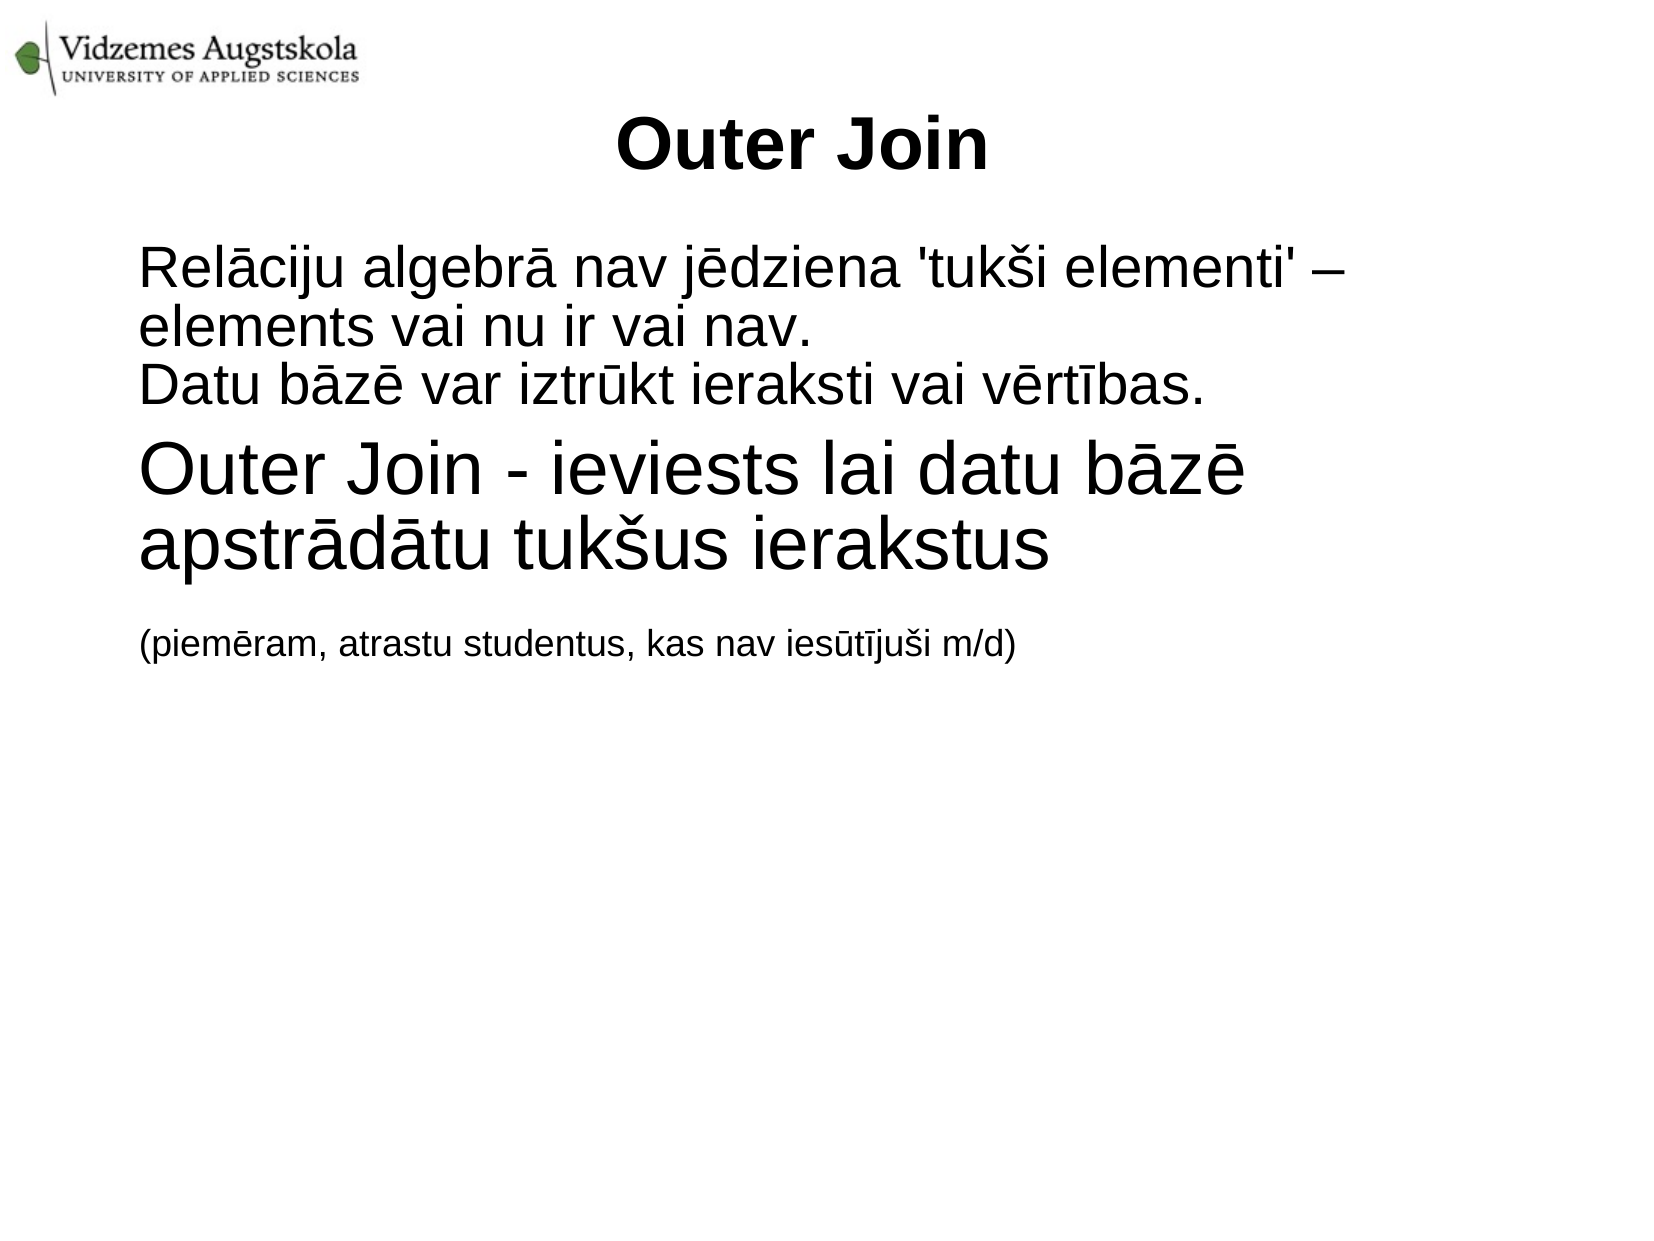

# Outer Join
Relāciju algebrā nav jēdziena 'tukši elementi' – elements vai nu ir vai nav.
Datu bāzē var iztrūkt ieraksti vai vērtības.
Outer Join - ieviests lai datu bāzē apstrādātu tukšus ierakstus
(piemēram, atrastu studentus, kas nav iesūtījuši m/d)